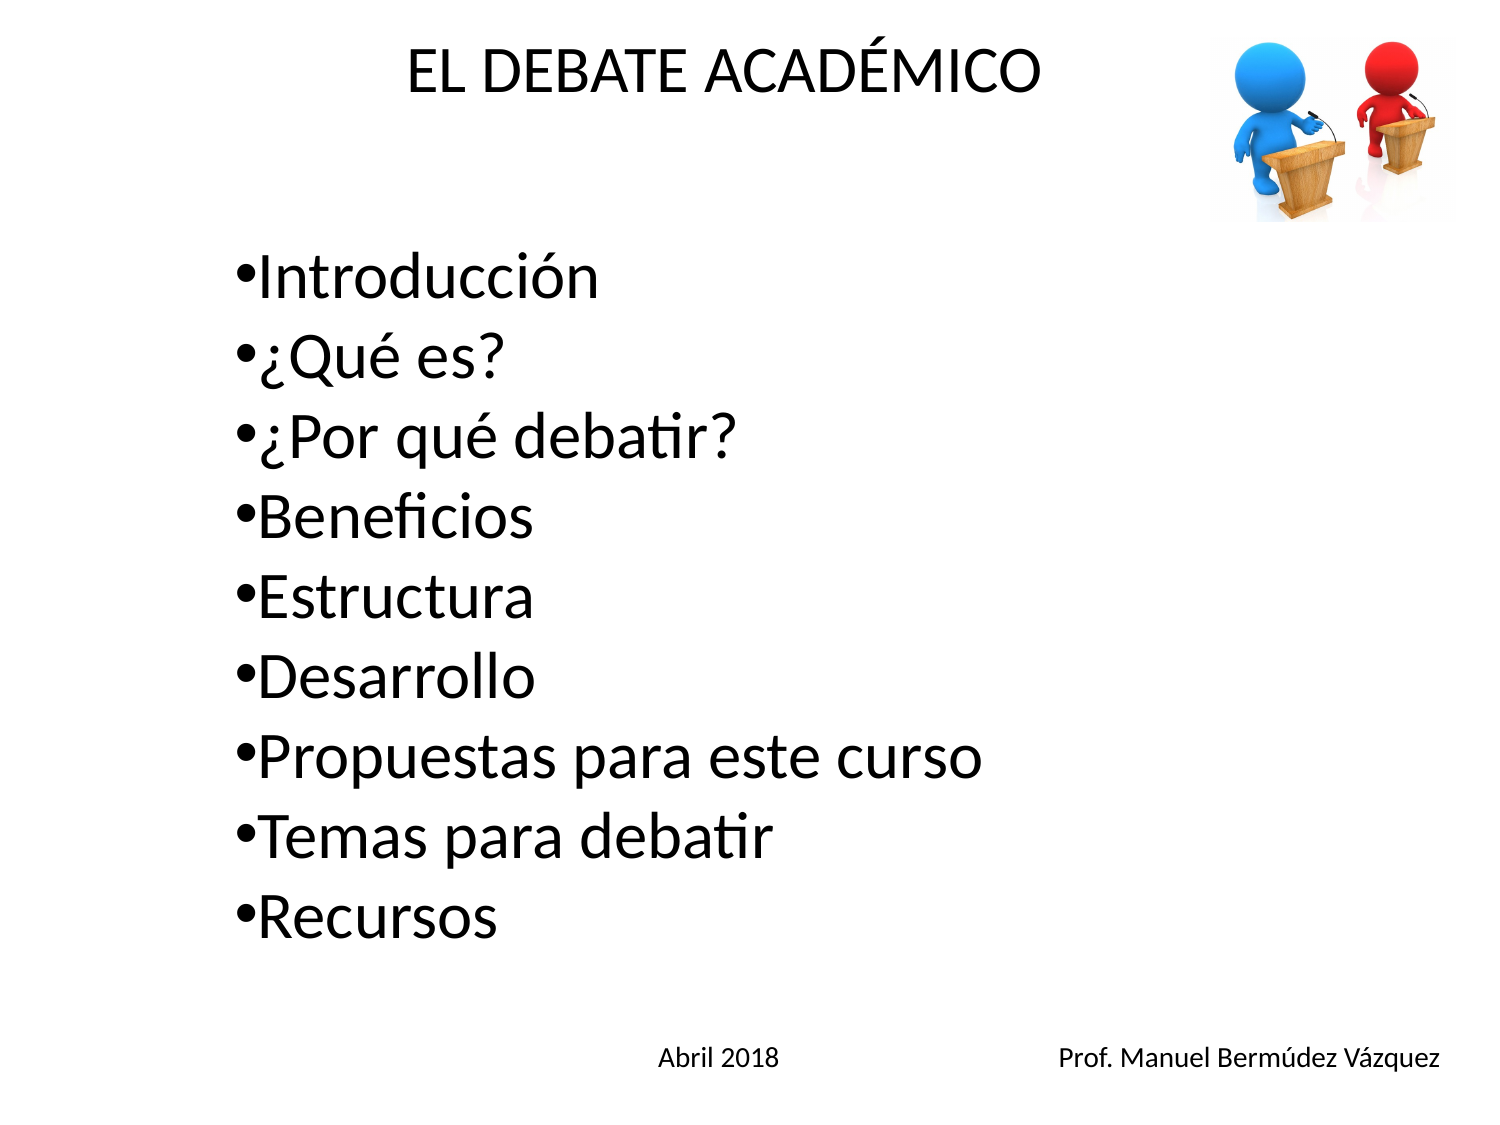

Introducción
¿Qué es?
¿Por qué debatir?
Beneficios
Estructura
Desarrollo
Propuestas para este curso
Temas para debatir
Recursos